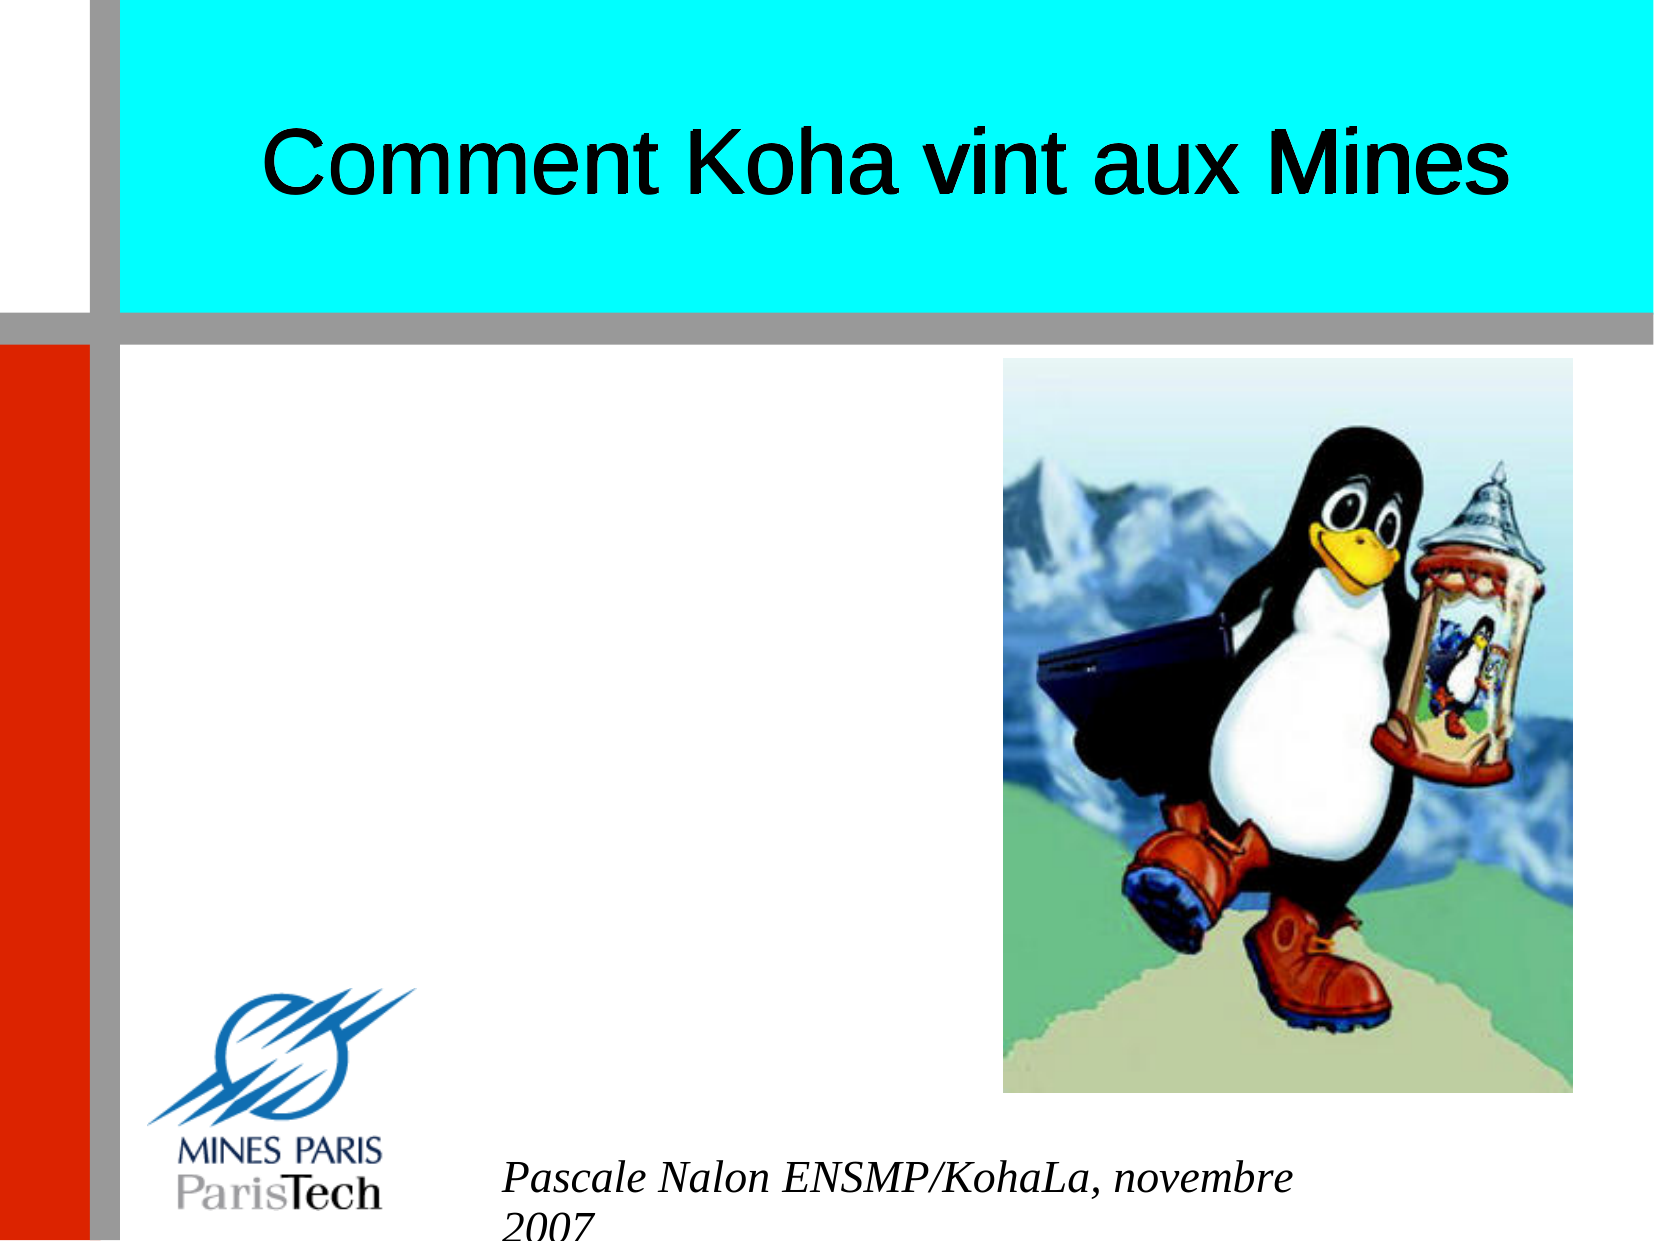

# Comment Koha vint aux Mines
Pascale Nalon ENSMP/KohaLa, novembre 2007